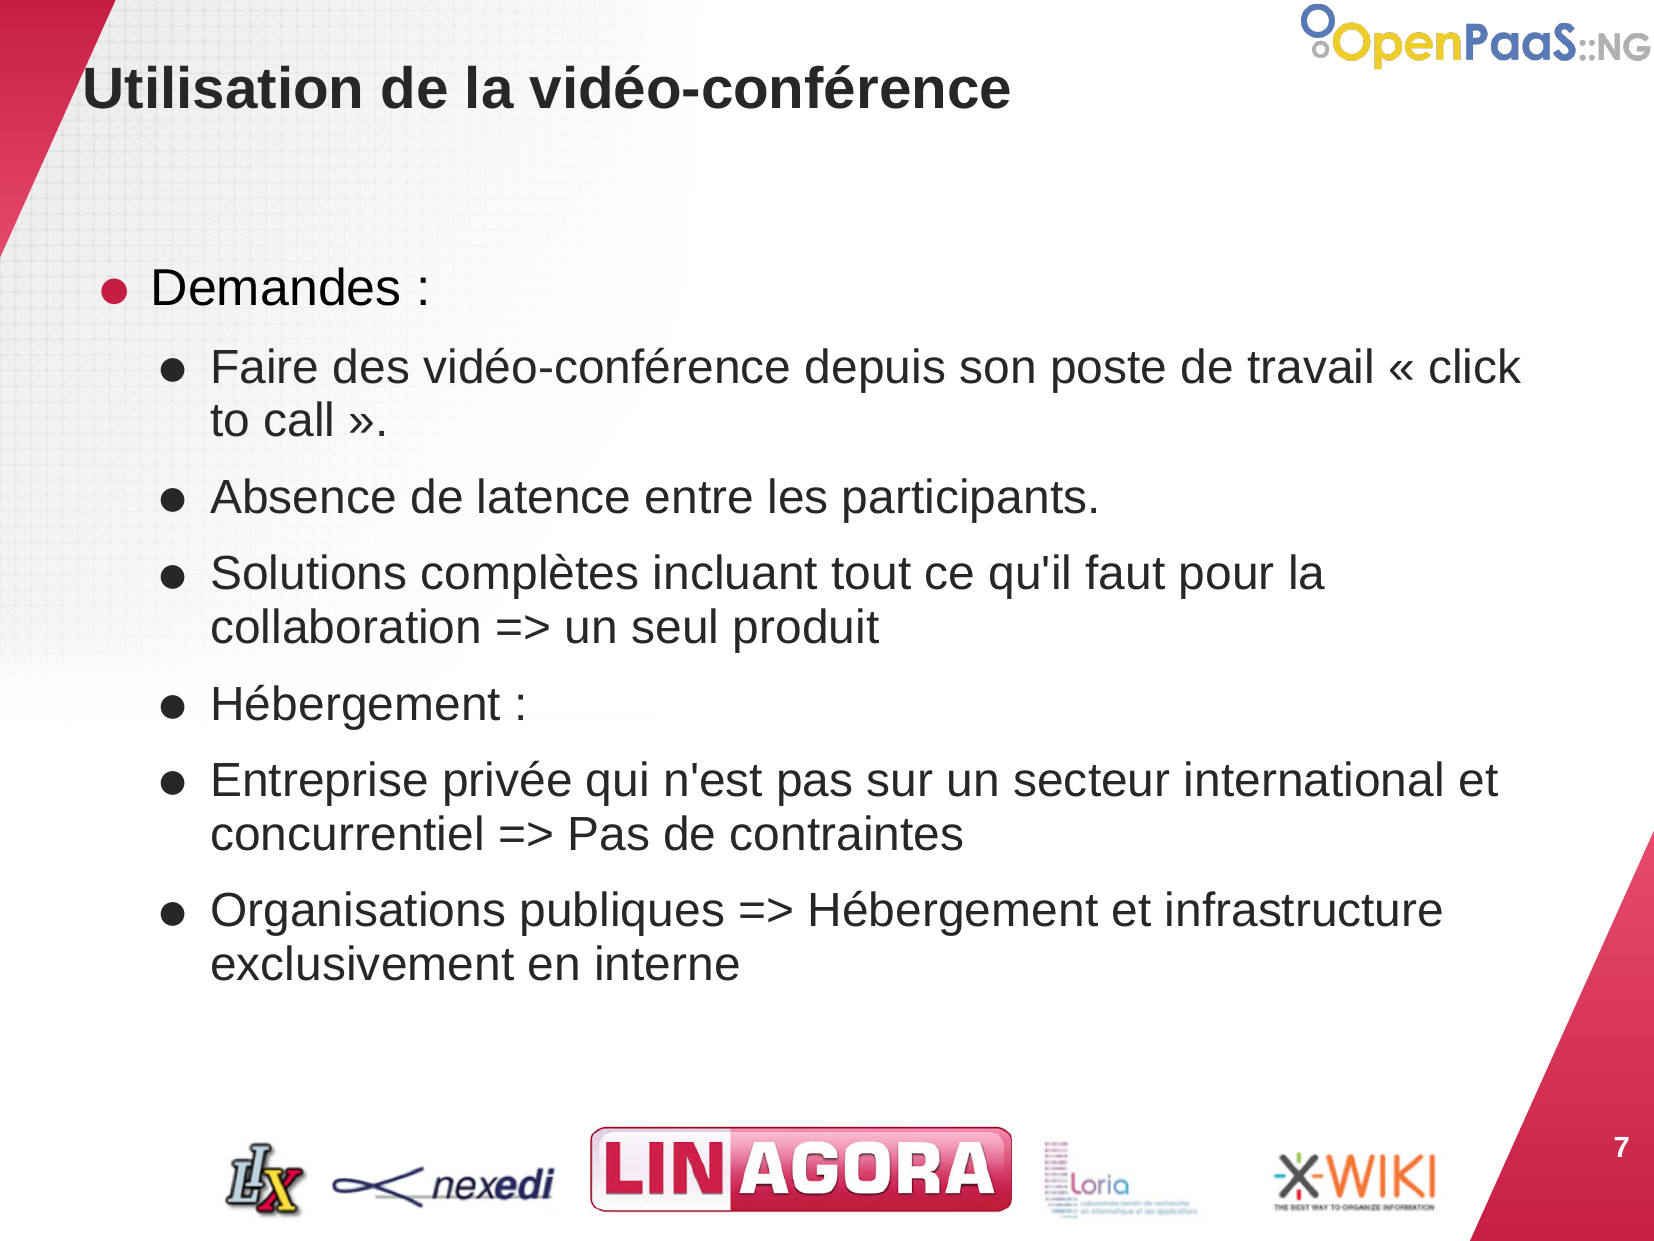

Utilisation de la vidéo-conférence
# Demandes :
Faire des vidéo-conférence depuis son poste de travail « click to call ».
Absence de latence entre les participants.
Solutions complètes incluant tout ce qu'il faut pour la collaboration => un seul produit
Hébergement :
Entreprise privée qui n'est pas sur un secteur international et concurrentiel => Pas de contraintes
Organisations publiques => Hébergement et infrastructure exclusivement en interne
7